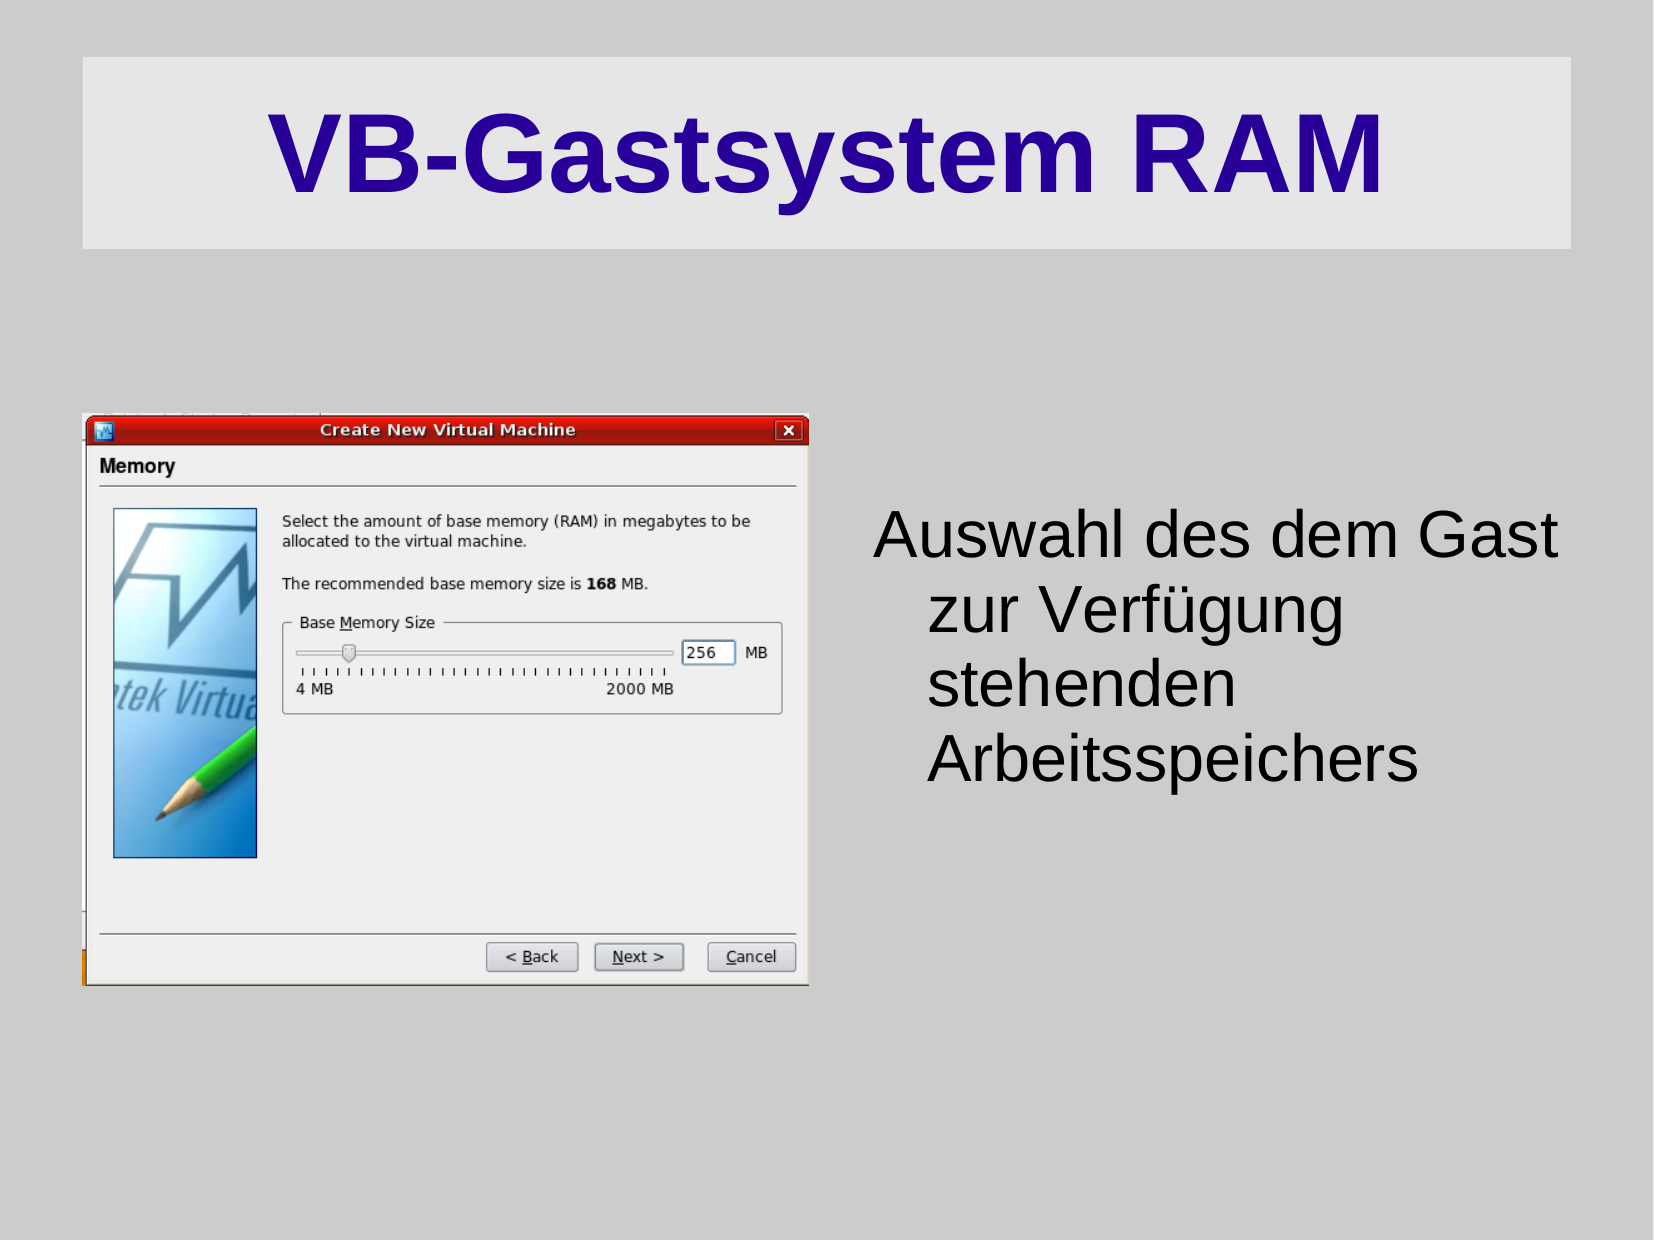

# VB-Gastsystem RAM
Auswahl des dem Gast zur Verfügung stehenden Arbeitsspeichers